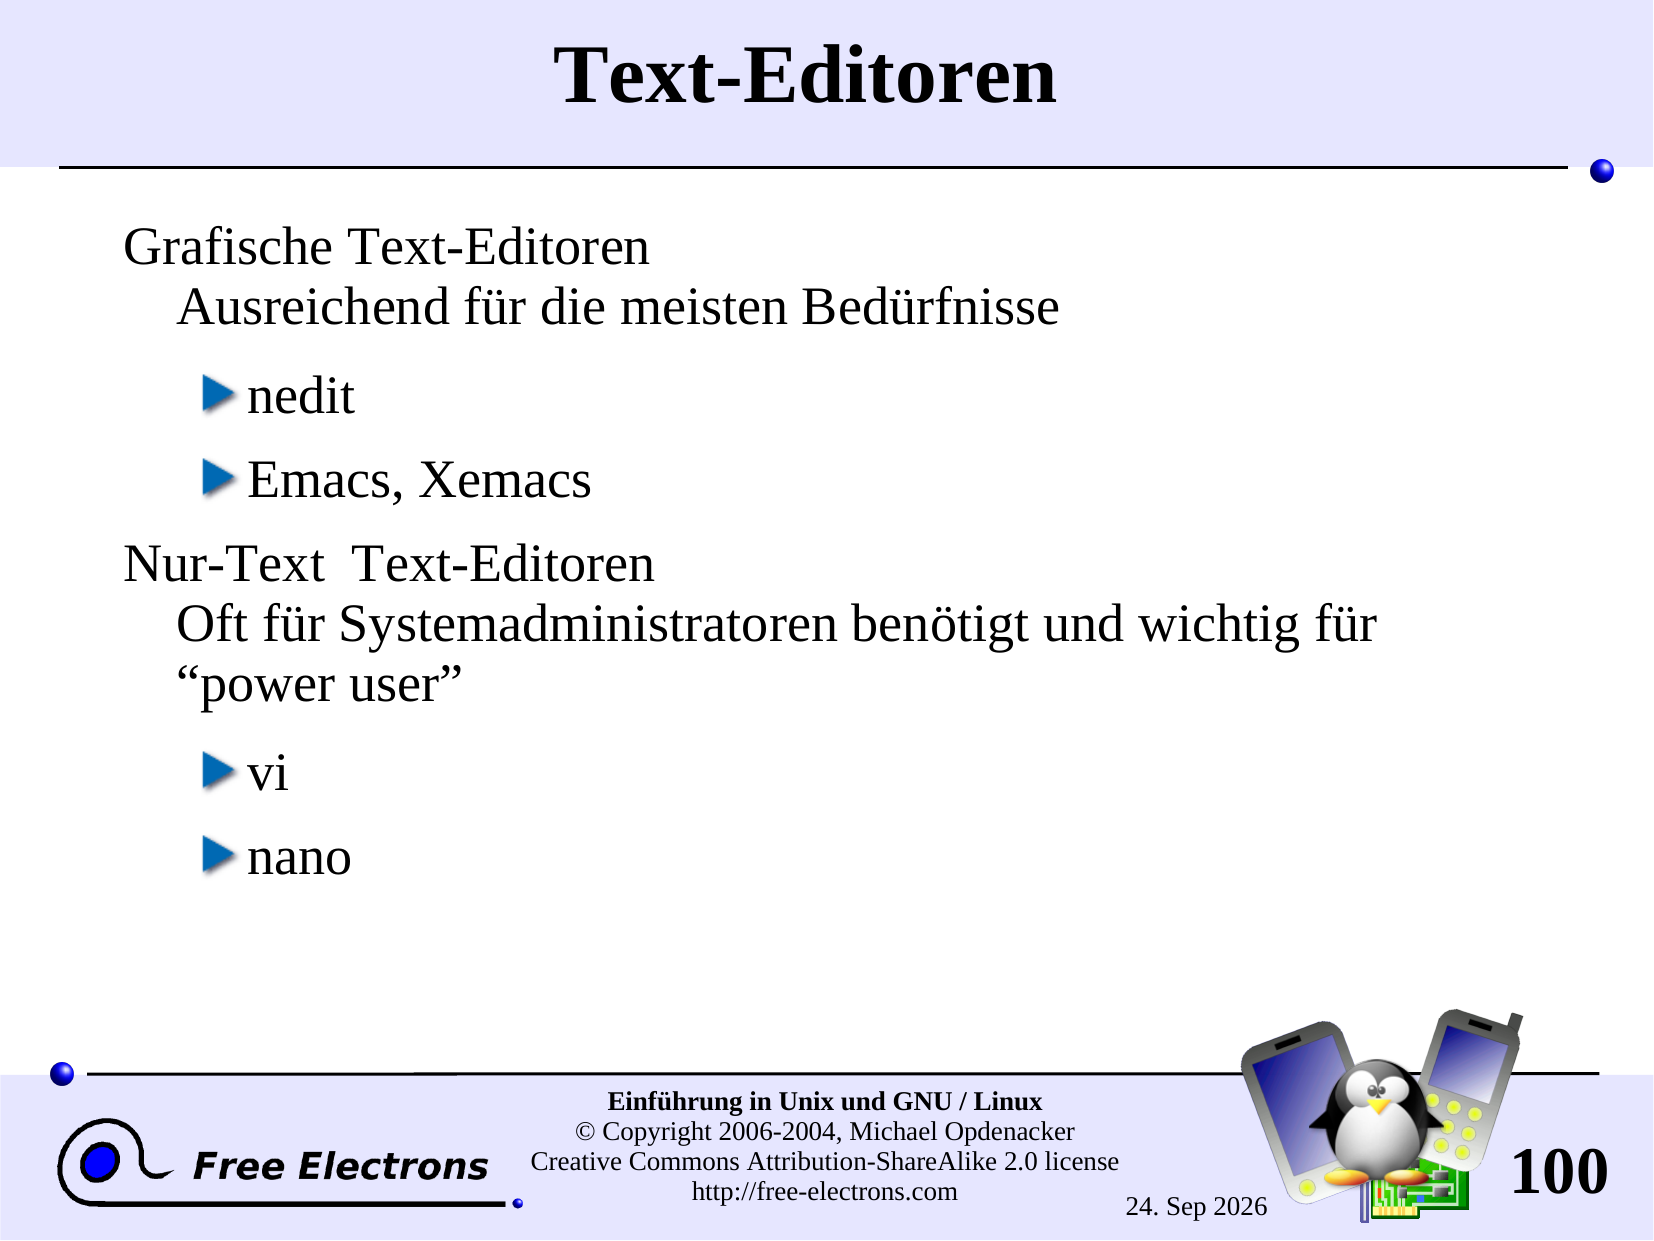

# Text-Editoren
Grafische Text-Editoren
Ausreichend für die meisten Bedürfnisse
nedit
Emacs, Xemacs
Nur-Text Text-Editoren
Oft für Systemadministratoren benötigt und wichtig für “power user”
vi
nano